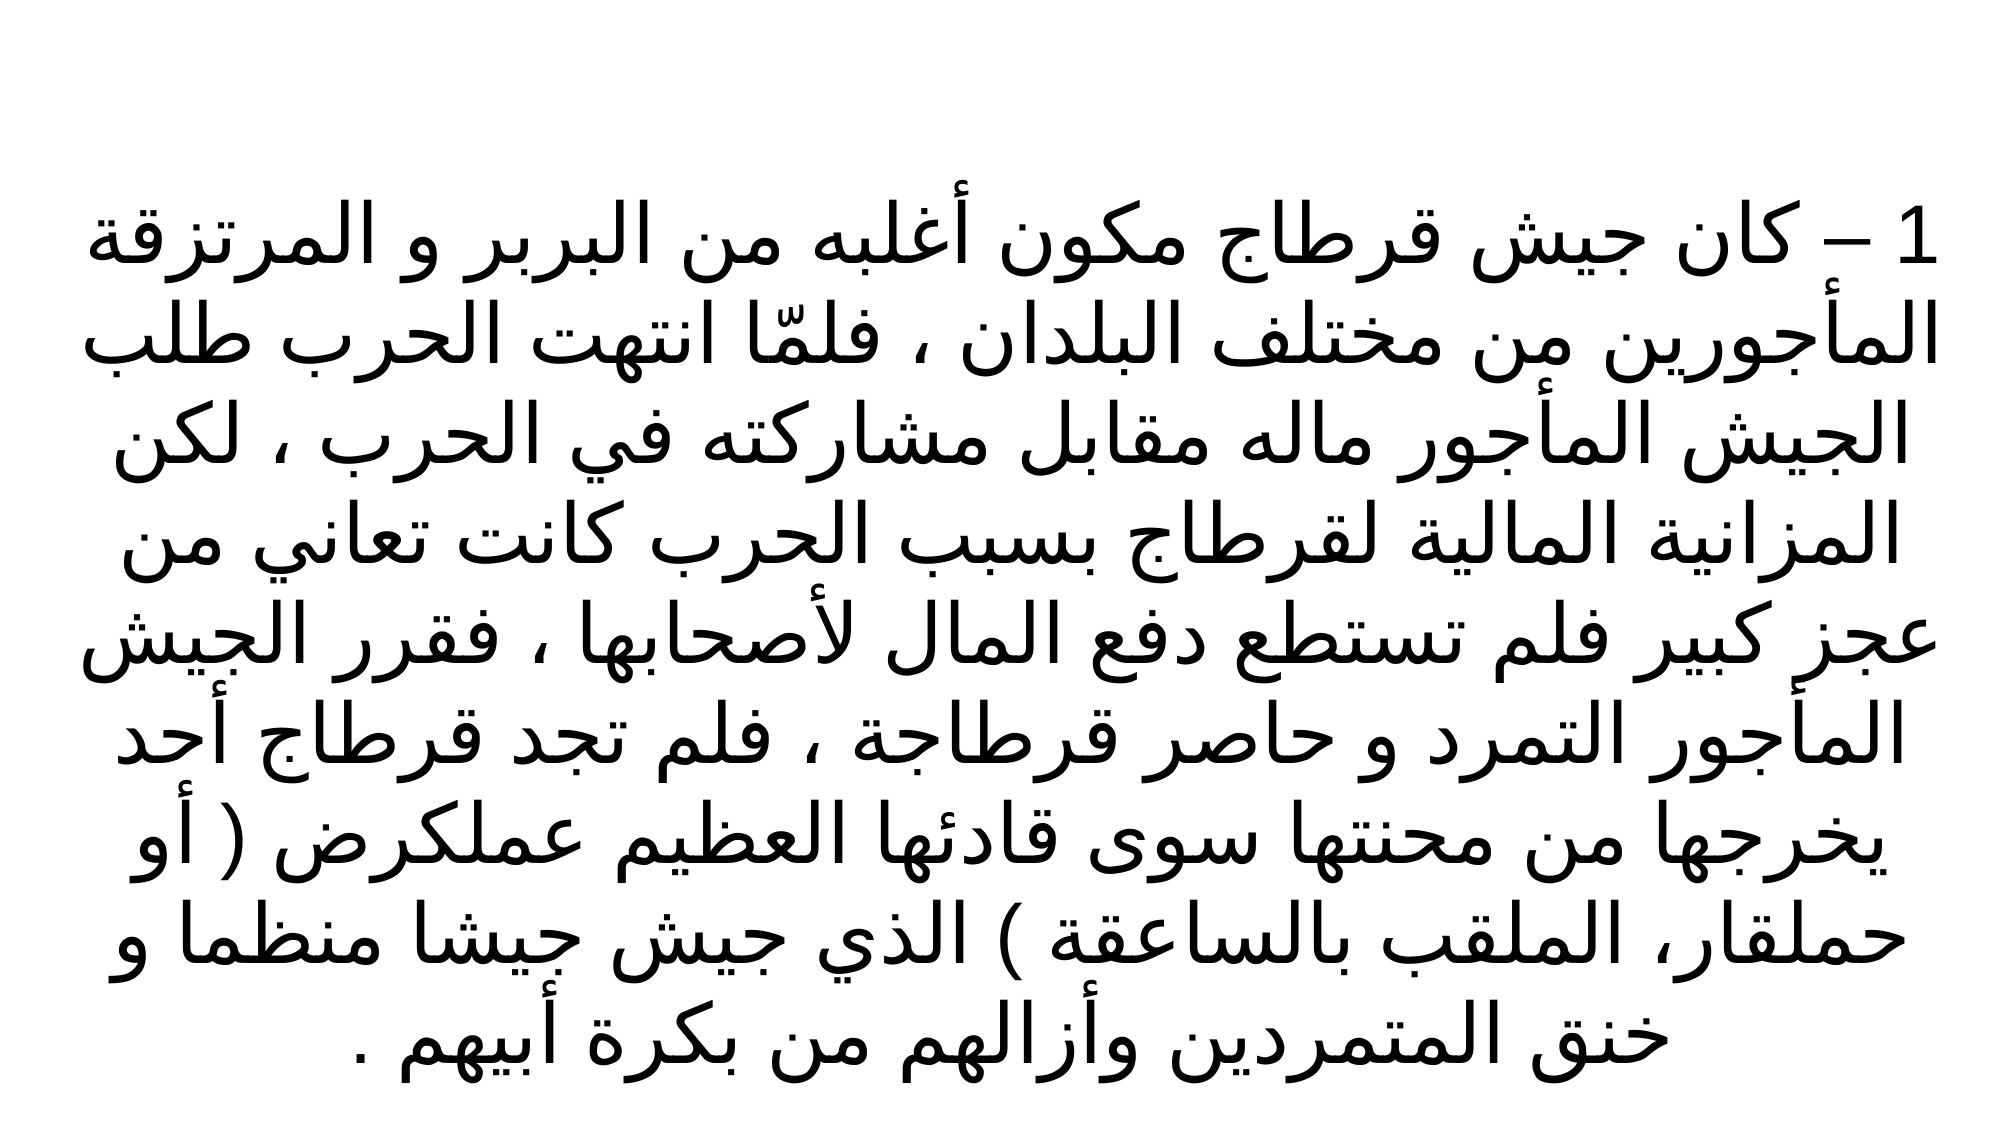

1 – كان جيش قرطاج مكون أغلبه من البربر و المرتزقة المأجورين من مختلف البلدان ، فلمّا انتهت الحرب طلب الجيش المأجور ماله مقابل مشاركته في الحرب ، لكن المزانية المالية لقرطاج بسبب الحرب كانت تعاني من عجز كبير فلم تستطع دفع المال لأصحابها ، فقرر الجيش المأجور التمرد و حاصر قرطاجة ، فلم تجد قرطاج أحد يخرجها من محنتها سوى قادئها العظيم عملكرض ( أو حملقار، الملقب بالساعقة ) الذي جيش جيشا منظما و خنق المتمردين وأزالهم من بكرة أبيهم .